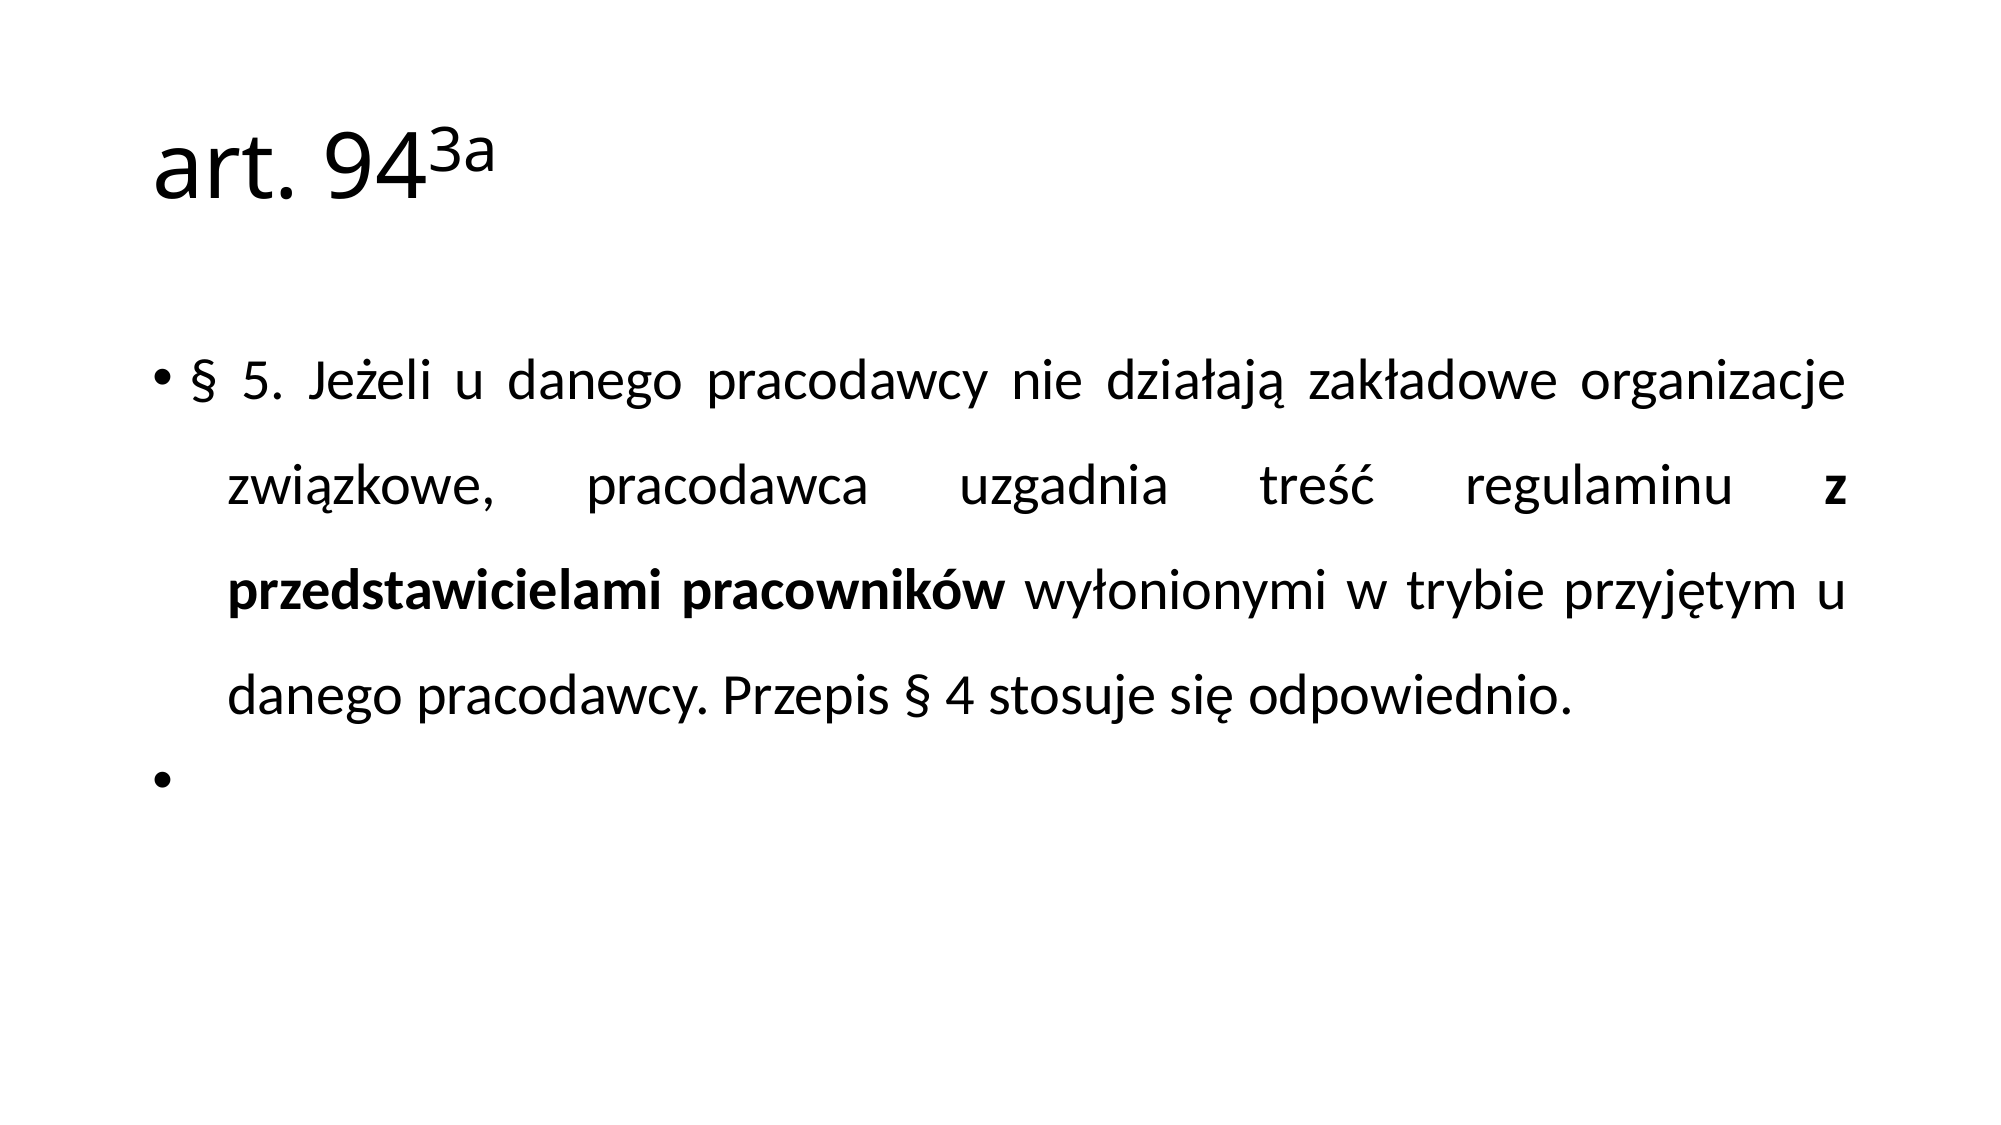

# art. 943a
§ 5. Jeżeli u danego pracodawcy nie działają zakładowe organizacje związkowe, pracodawca uzgadnia treść regulaminu z przedstawicielami pracowników wyłonionymi w trybie przyjętym u danego pracodawcy. Przepis § 4 stosuje się odpowiednio.